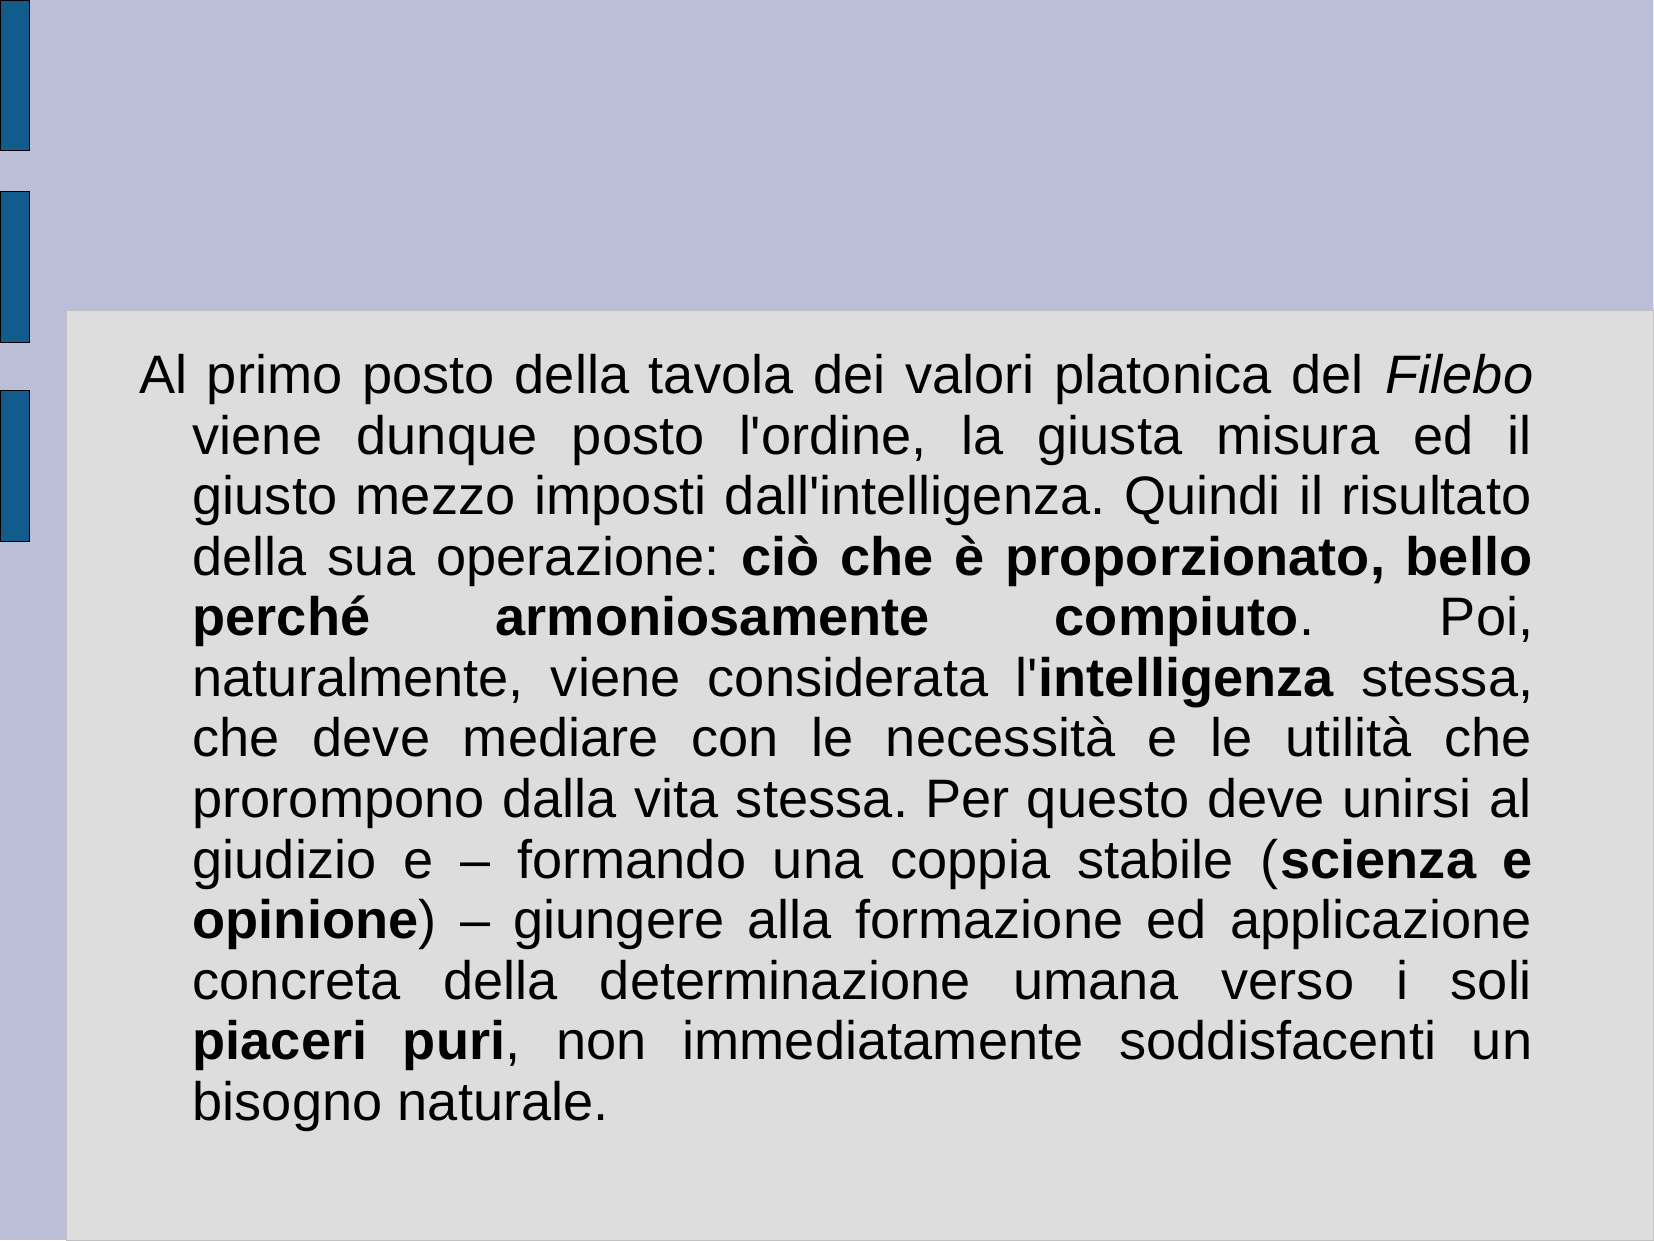

#
Al primo posto della tavola dei valori platonica del Filebo viene dunque posto l'ordine, la giusta misura ed il giusto mezzo imposti dall'intelligenza. Quindi il risultato della sua operazione: ciò che è proporzionato, bello perché armoniosamente compiuto. Poi, naturalmente, viene considerata l'intelligenza stessa, che deve mediare con le necessità e le utilità che prorompono dalla vita stessa. Per questo deve unirsi al giudizio e – formando una coppia stabile (scienza e opinione) – giungere alla formazione ed applicazione concreta della determinazione umana verso i soli piaceri puri, non immediatamente soddisfacenti un bisogno naturale.